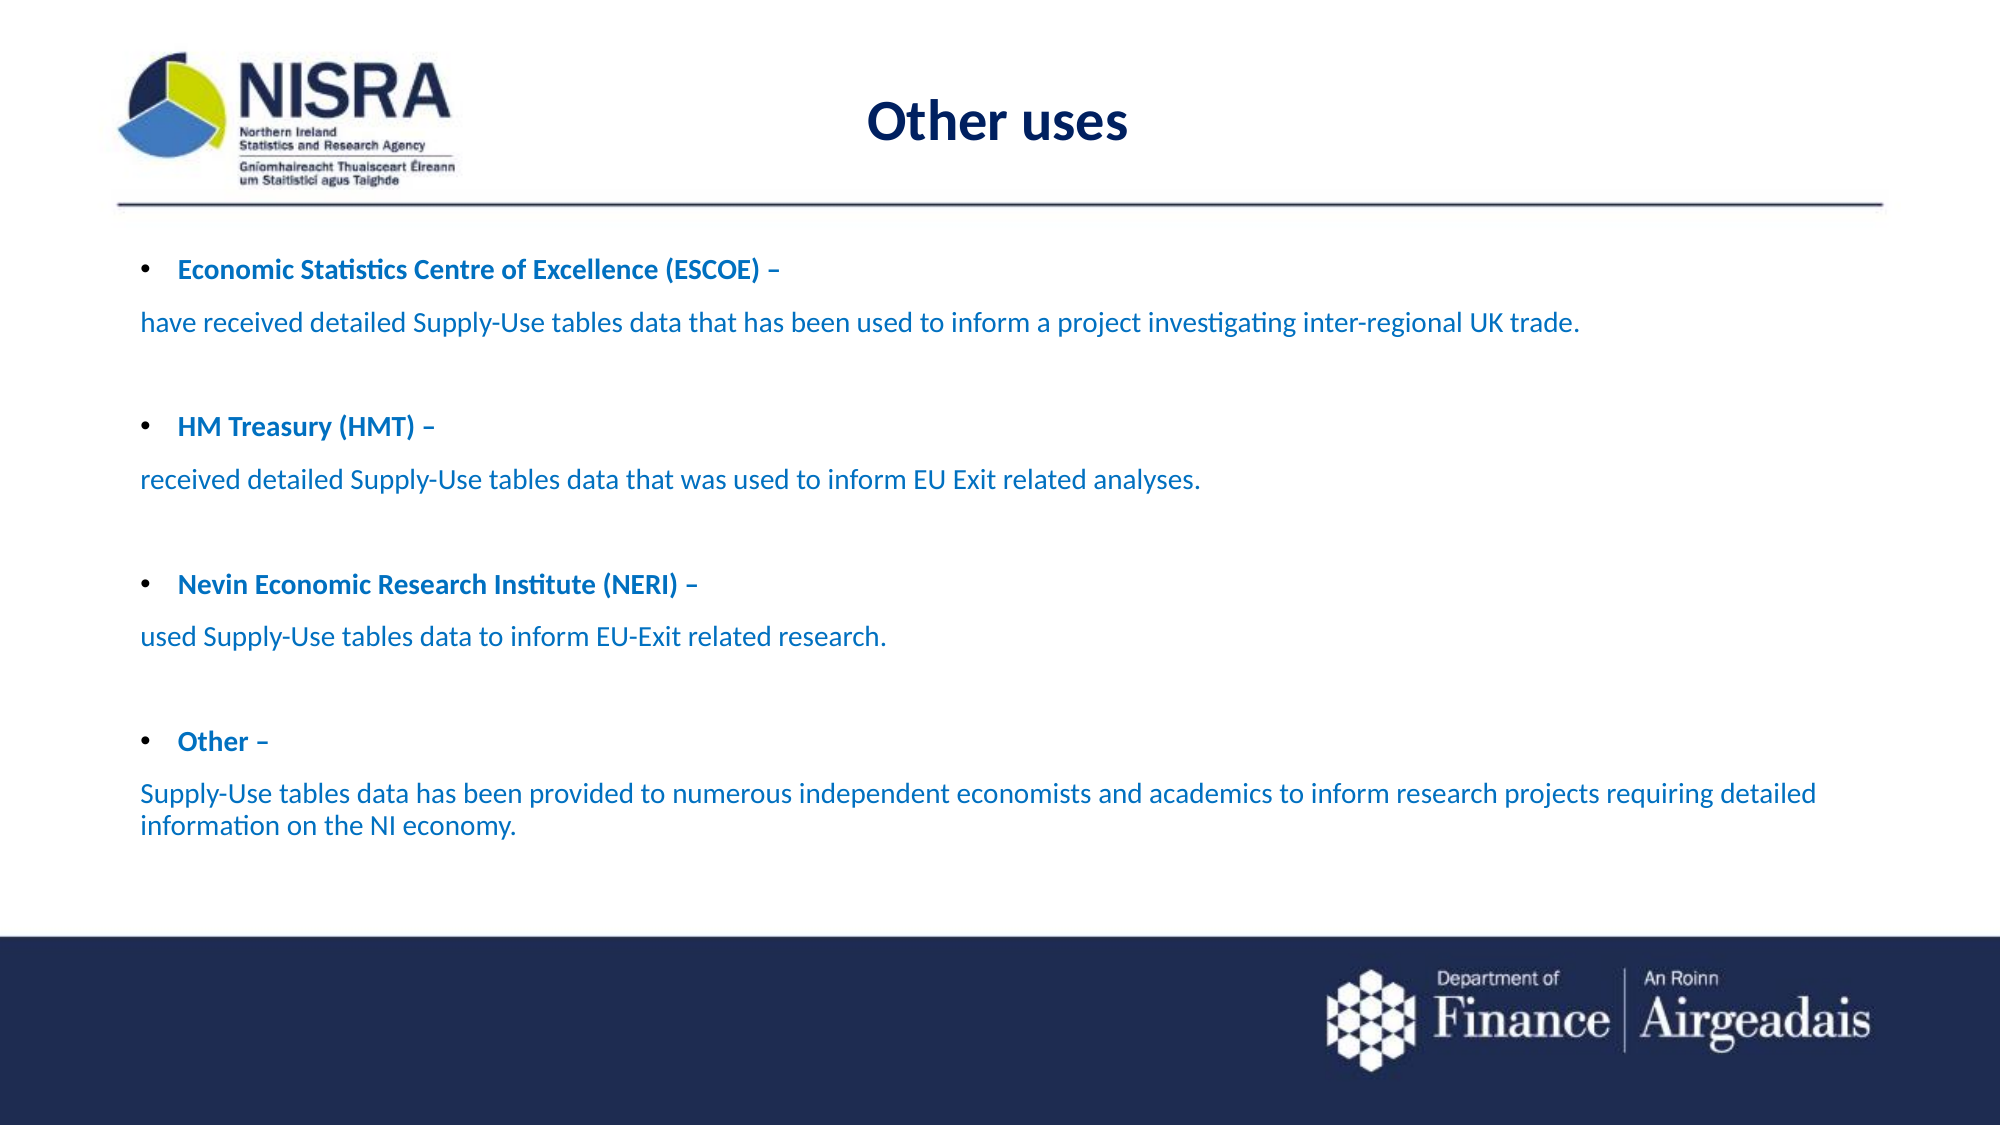

Other uses
# Economic Statistics Centre of Excellence (ESCOE) –
have received detailed Supply-Use tables data that has been used to inform a project investigating inter-regional UK trade.
HM Treasury (HMT) –
received detailed Supply-Use tables data that was used to inform EU Exit related analyses.
Nevin Economic Research Institute (NERI) –
used Supply-Use tables data to inform EU-Exit related research.
Other –
Supply-Use tables data has been provided to numerous independent economists and academics to inform research projects requiring detailed information on the NI economy.